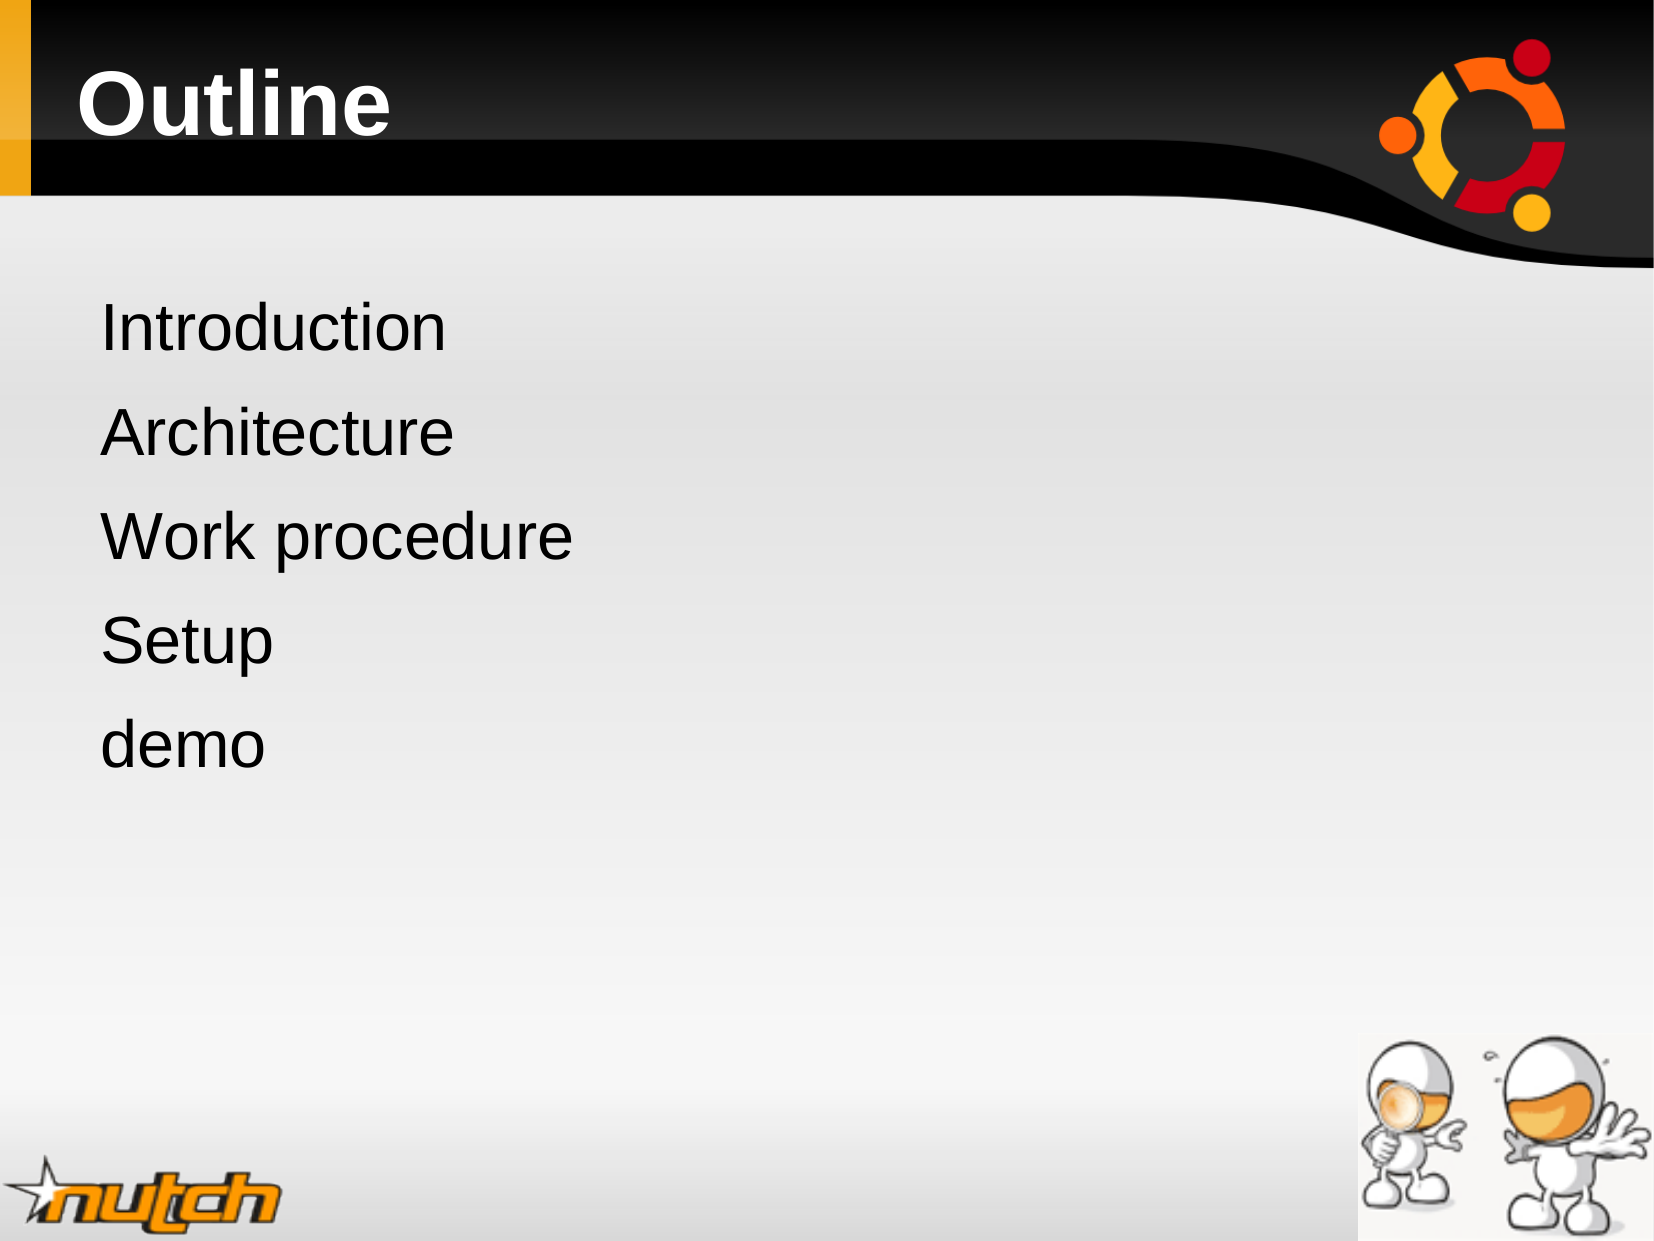

# Outline
Introduction
Architecture
Work procedure
Setup
demo